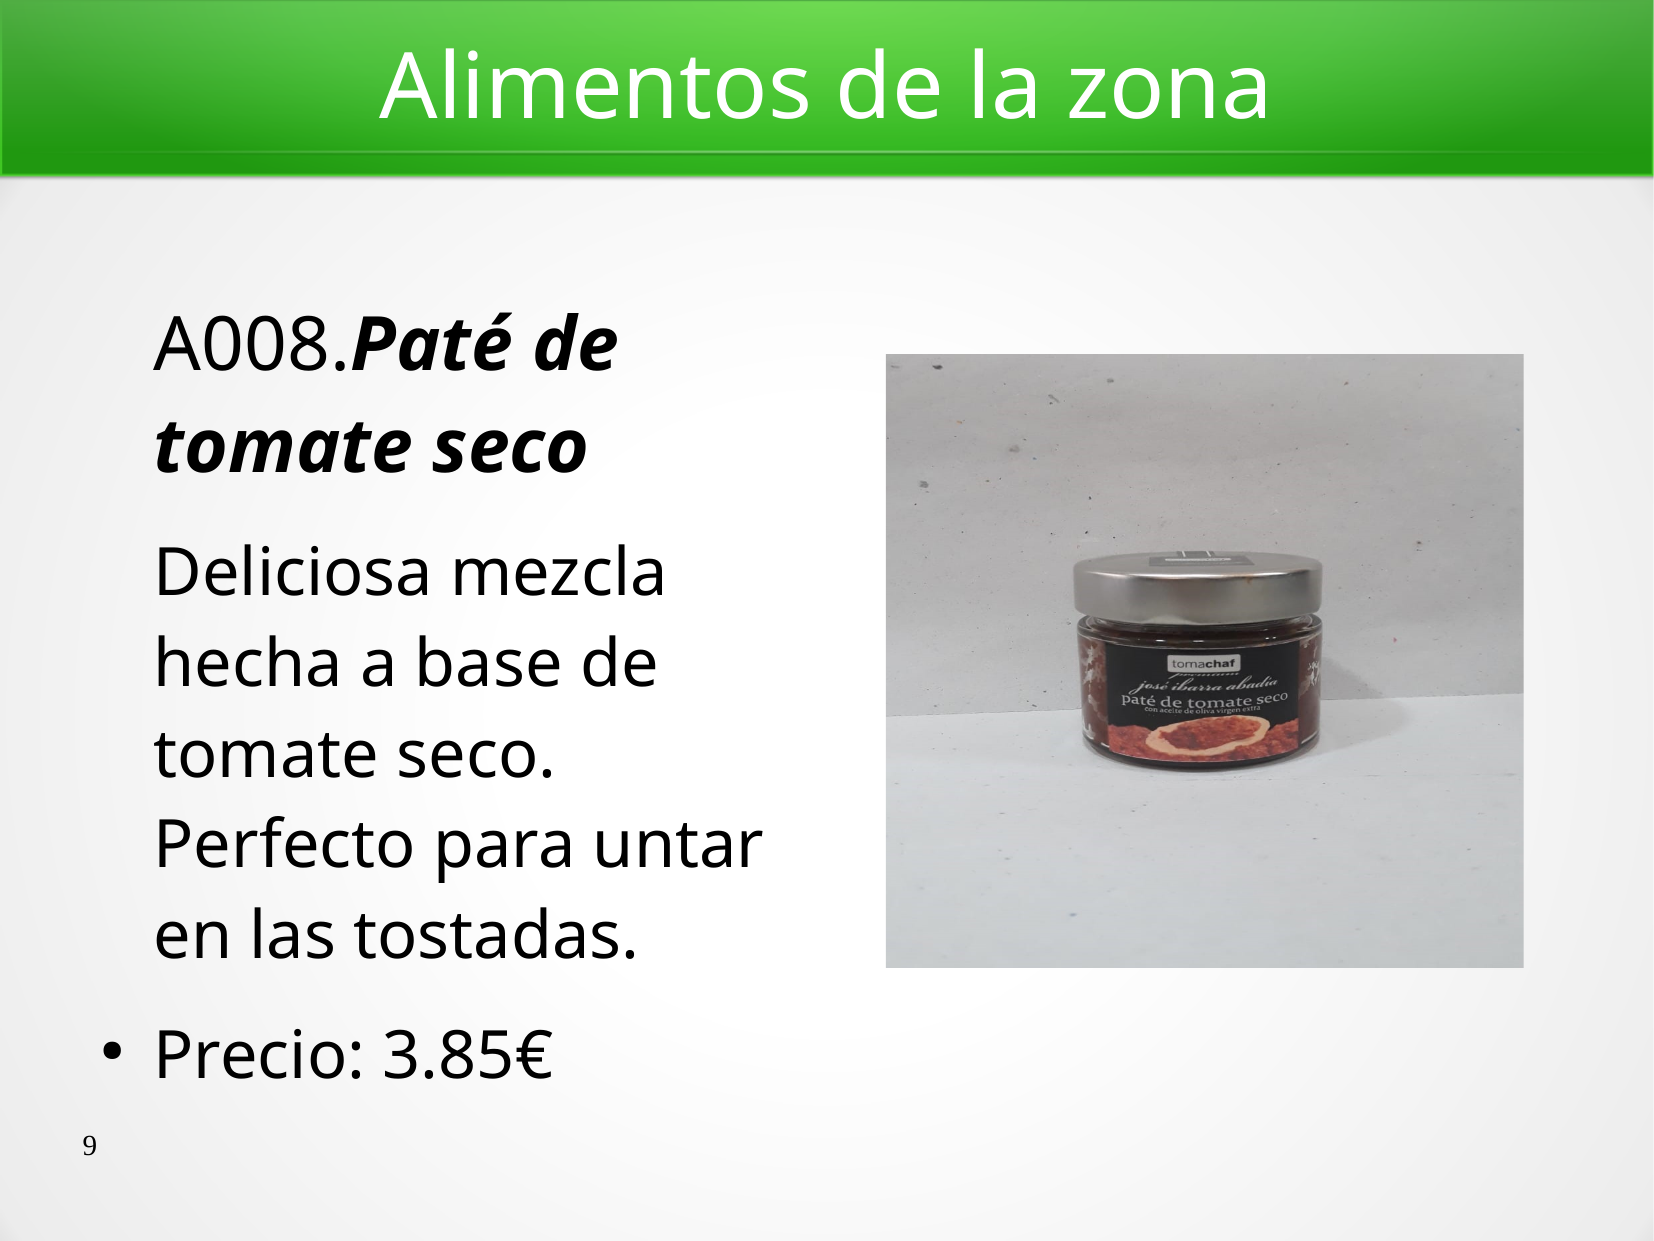

# Alimentos de la zona
A008.Paté de tomate seco
Deliciosa mezcla hecha a base de tomate seco. Perfecto para untar en las tostadas.
Precio: 3.85€
9